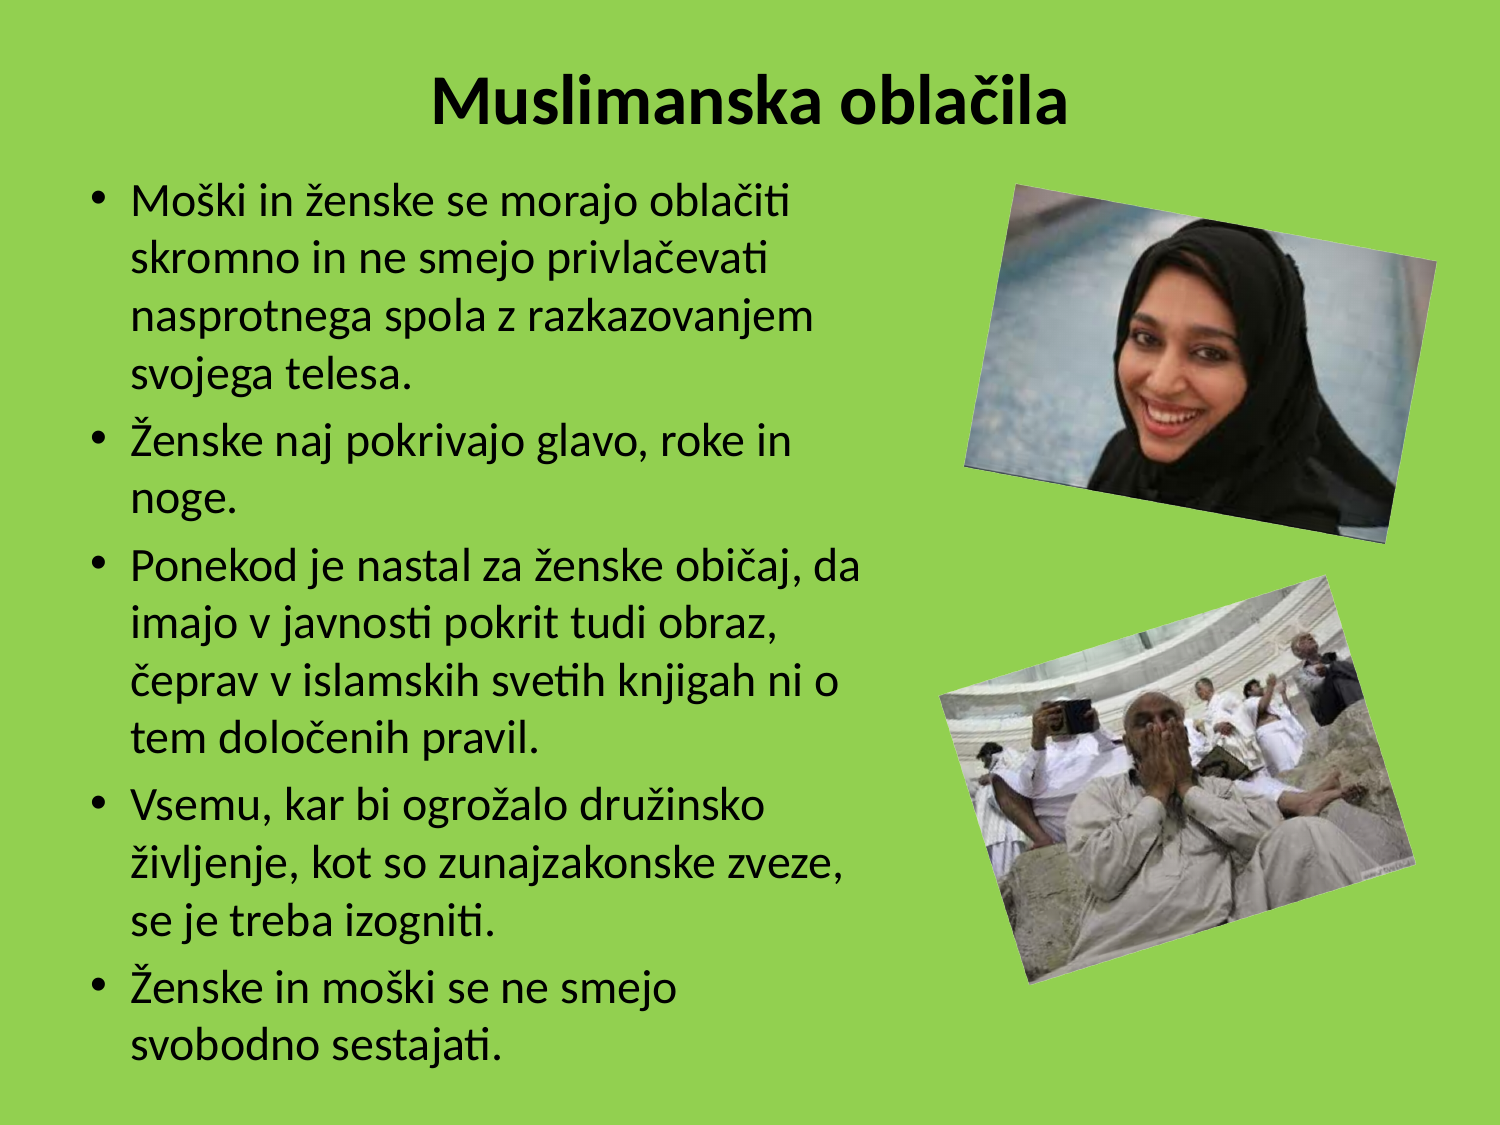

# Muslimanska oblačila
Moški in ženske se morajo oblačiti skromno in ne smejo privlačevati nasprotnega spola z razkazovanjem svojega telesa.
Ženske naj pokrivajo glavo, roke in noge.
Ponekod je nastal za ženske običaj, da imajo v javnosti pokrit tudi obraz, čeprav v islamskih svetih knjigah ni o tem določenih pravil.
Vsemu, kar bi ogrožalo družinsko življenje, kot so zunajzakonske zveze, se je treba izogniti.
Ženske in moški se ne smejo svobodno sestajati.